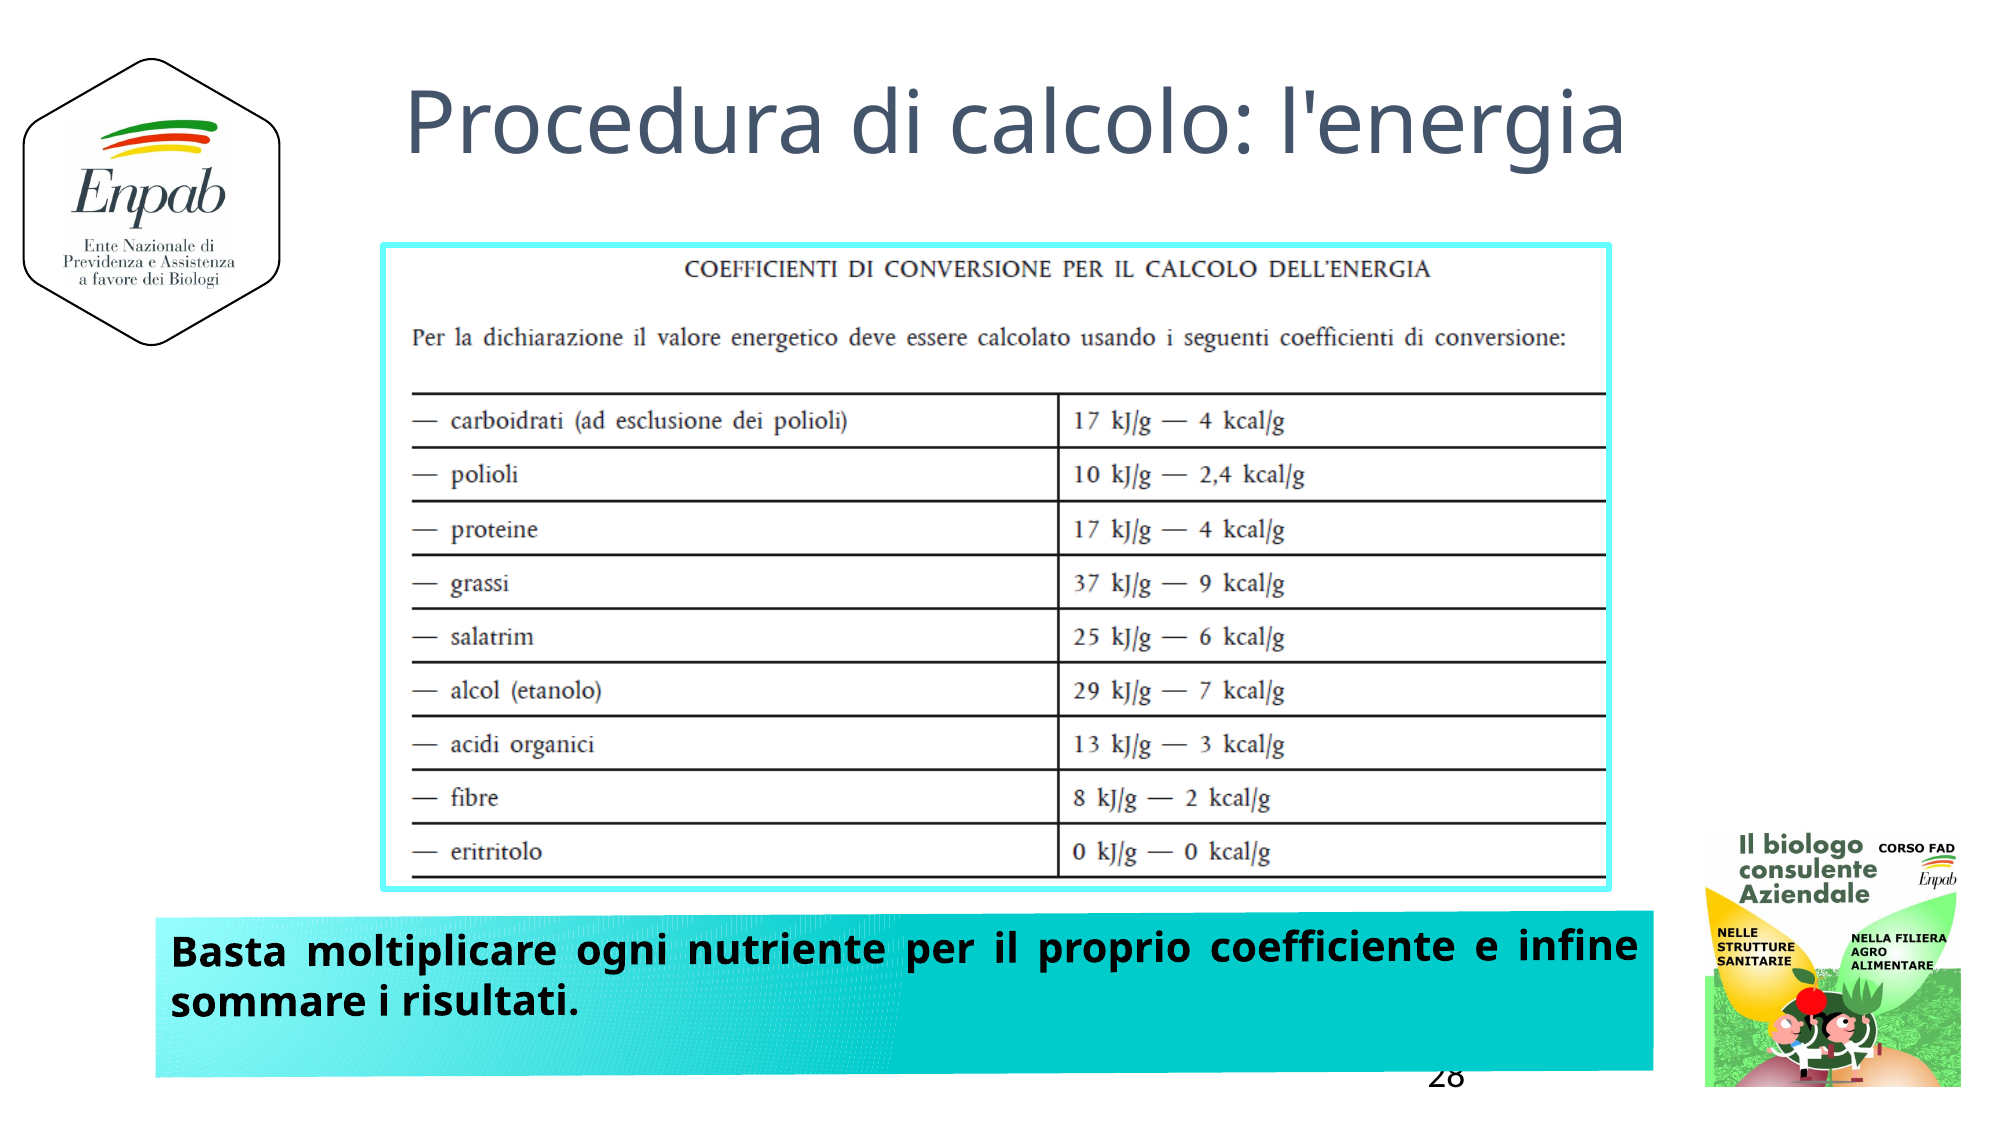

Procedura di calcolo: l'energia
Basta moltiplicare ogni nutriente per il proprio coefficiente e infine sommare i risultati.
28